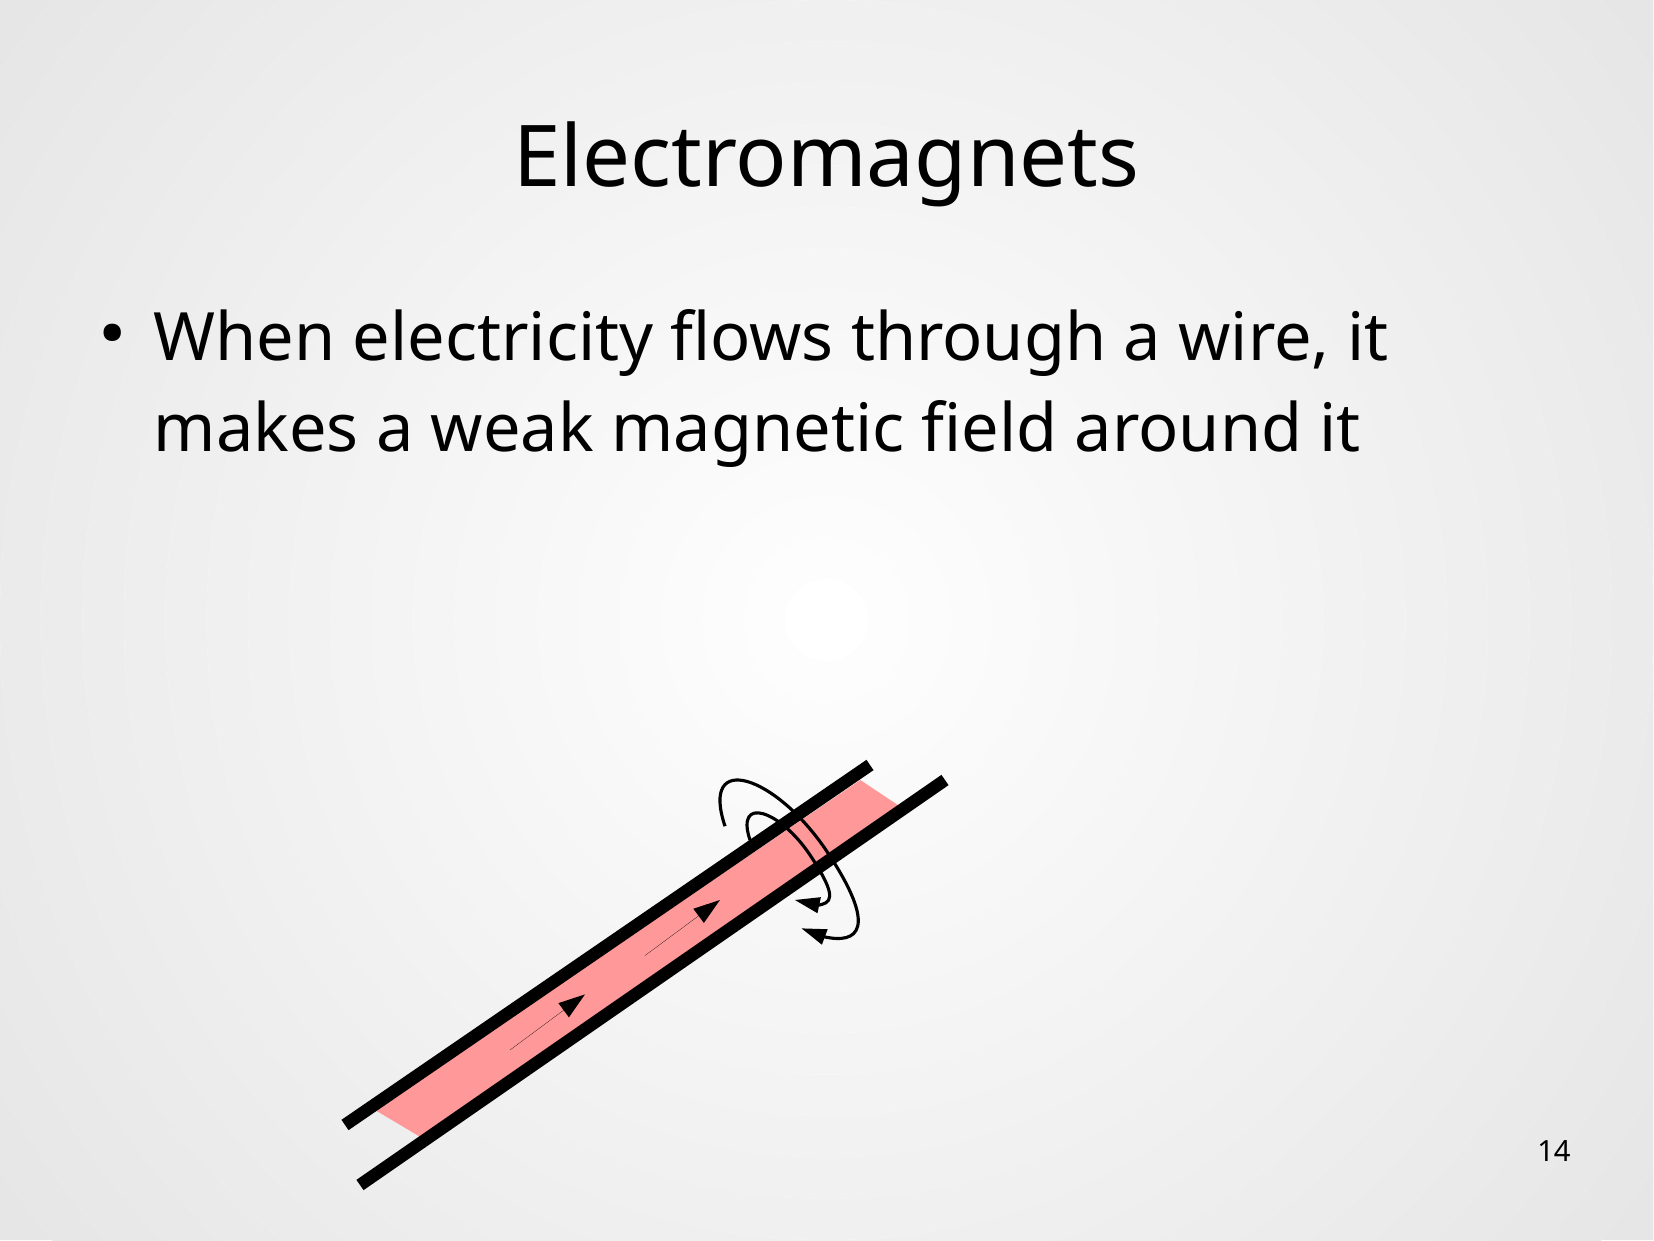

# Electromagnets
When electricity flows through a wire, it makes a weak magnetic field around it
14